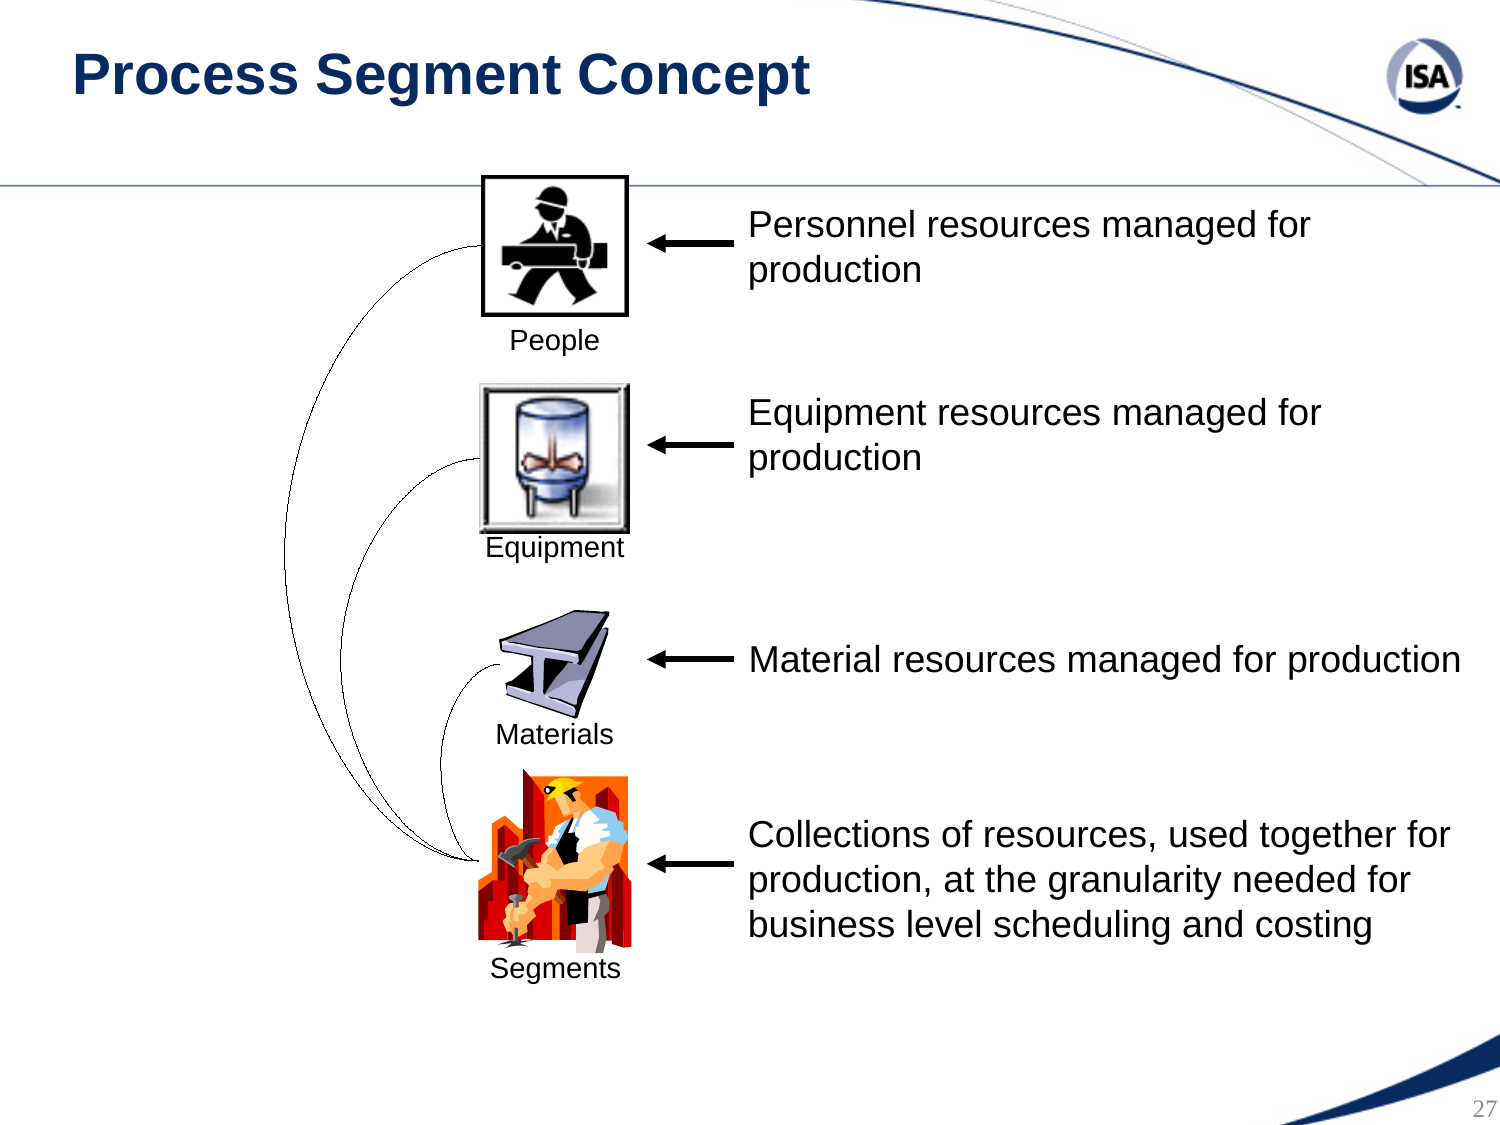

# Process Segment Concept
People
Personnel resources managed for production
Equipment resources managed for production
Equipment
Materials
Material resources managed for production
Segments
Collections of resources, used together for production, at the granularity needed for business level scheduling and costing